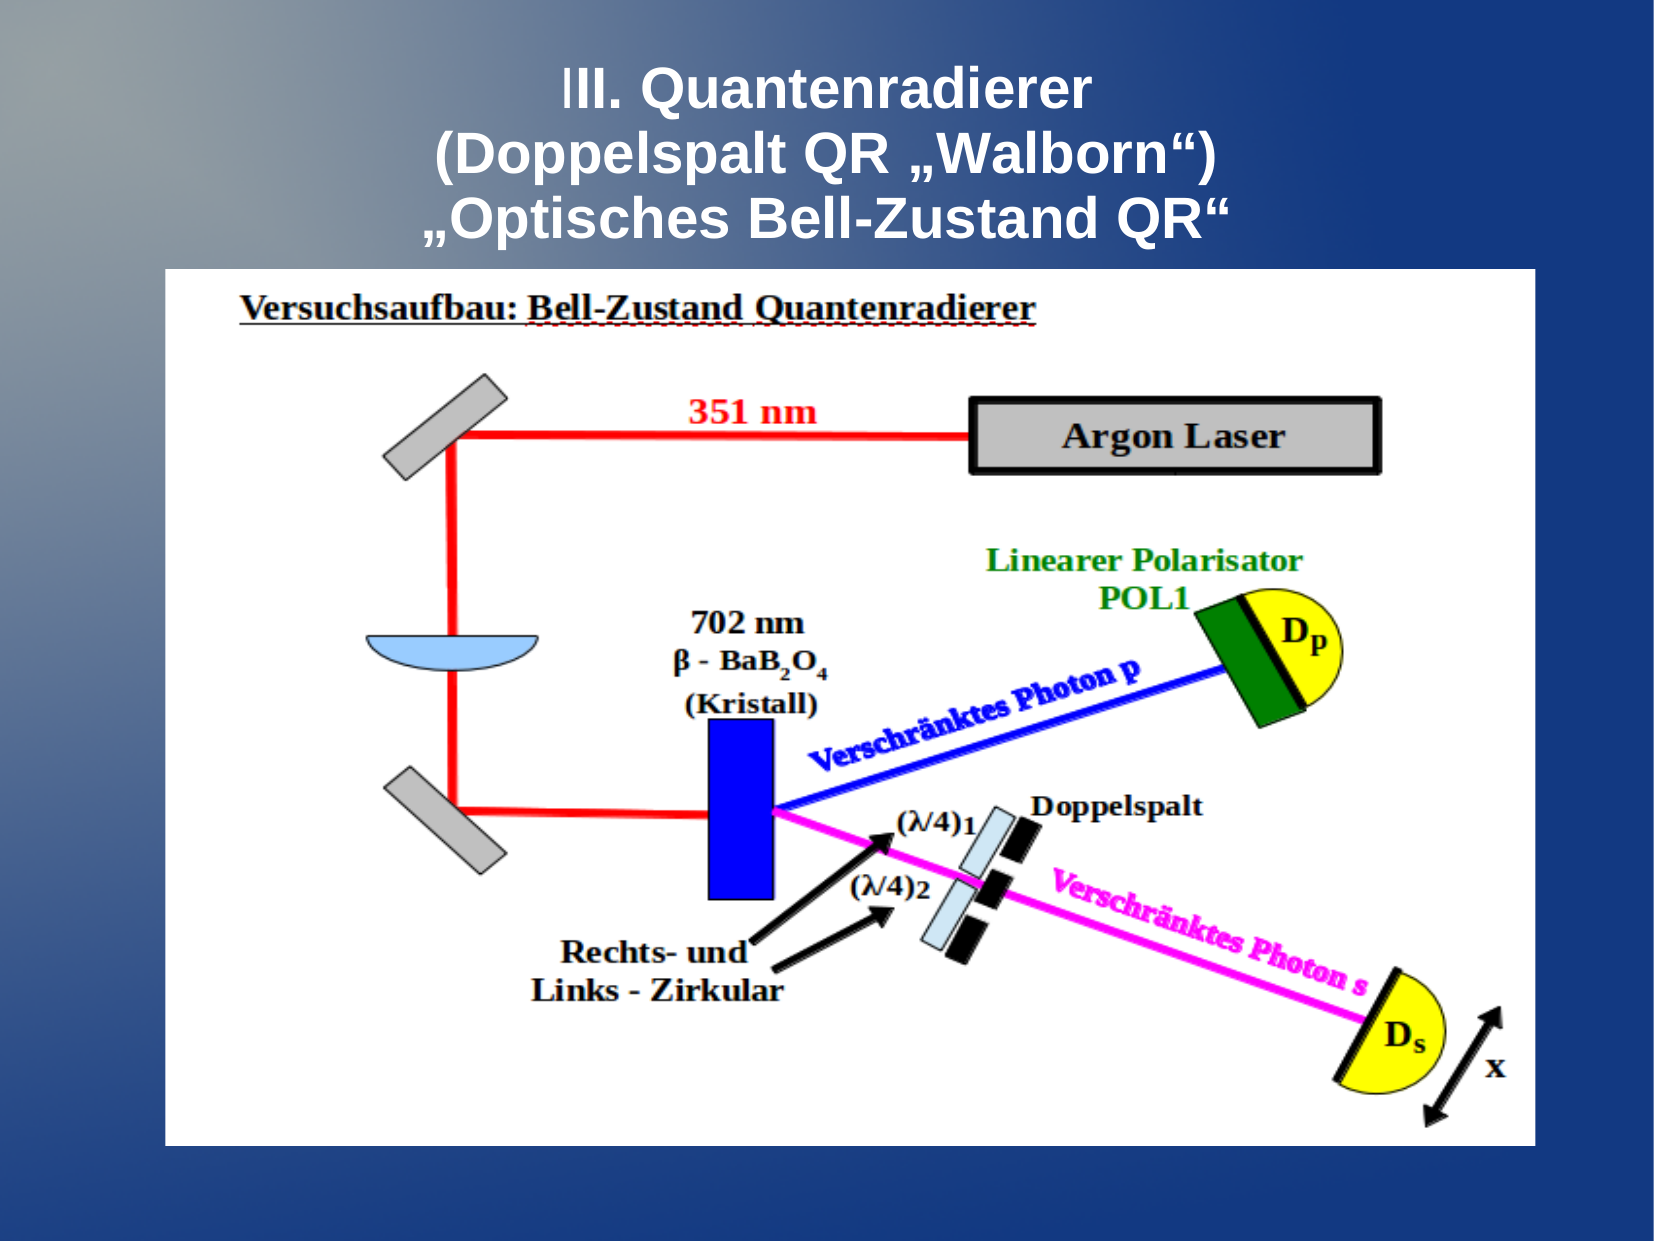

# III. Quantenradierer (Doppelspalt QR „Walborn“) „Optisches Bell-Zustand QR“